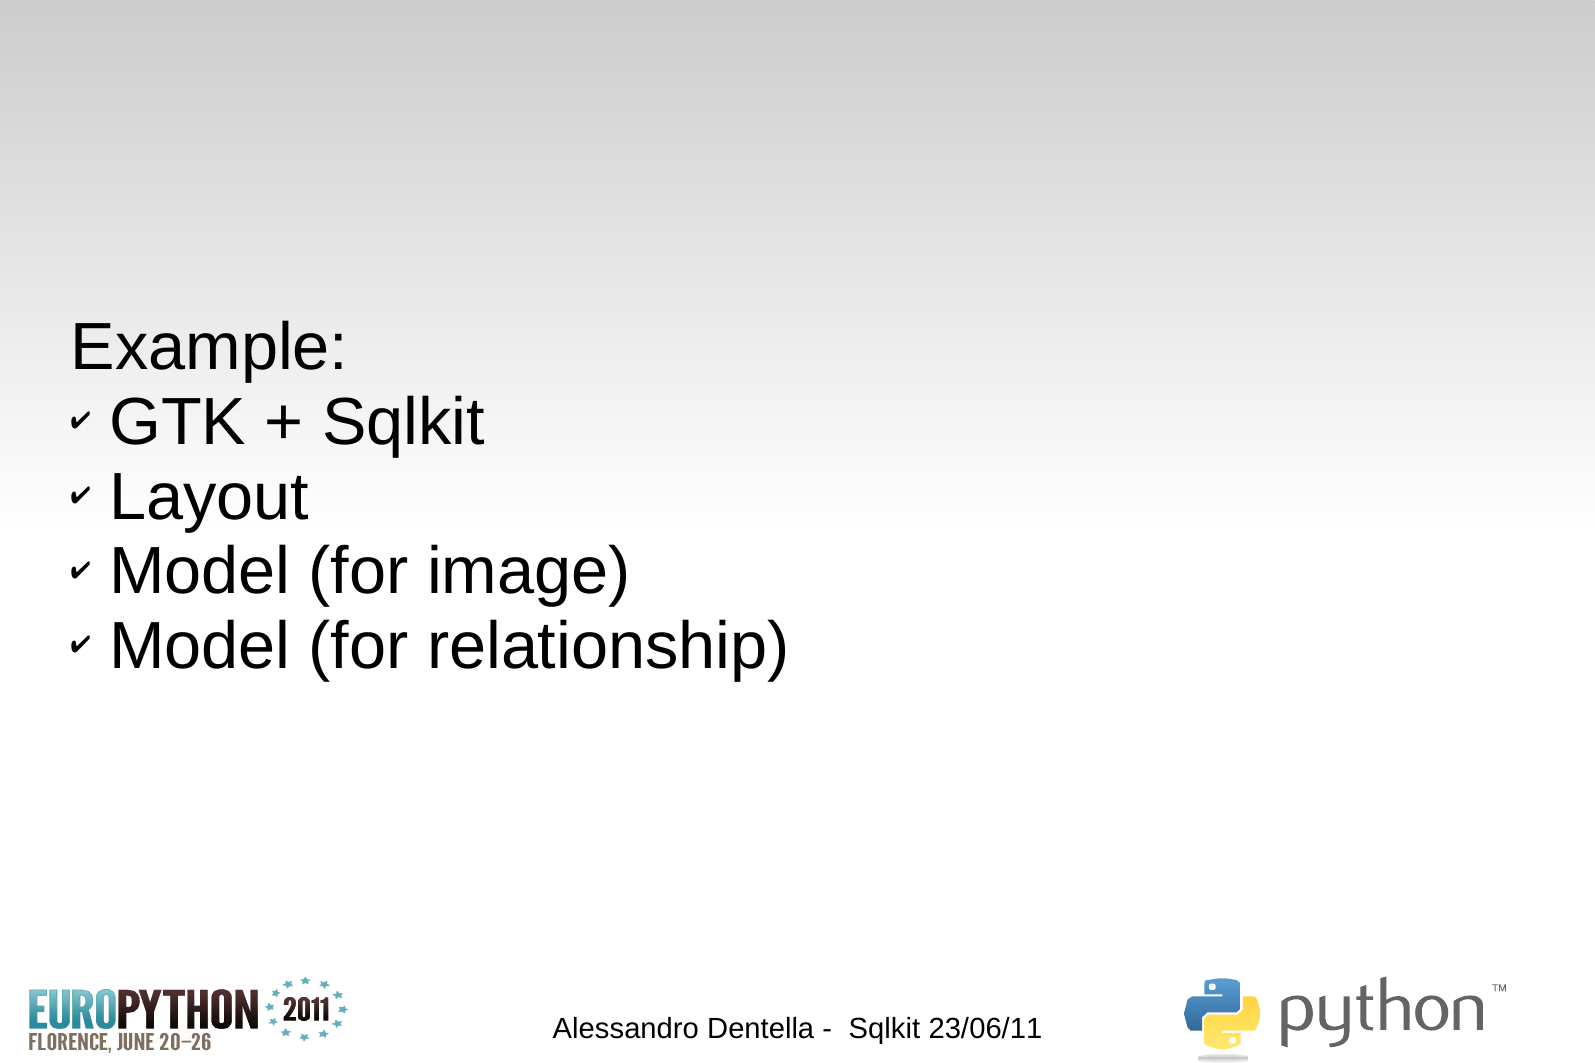

# Example:
 GTK + Sqlkit
 Layout
 Model (for image)
 Model (for relationship)